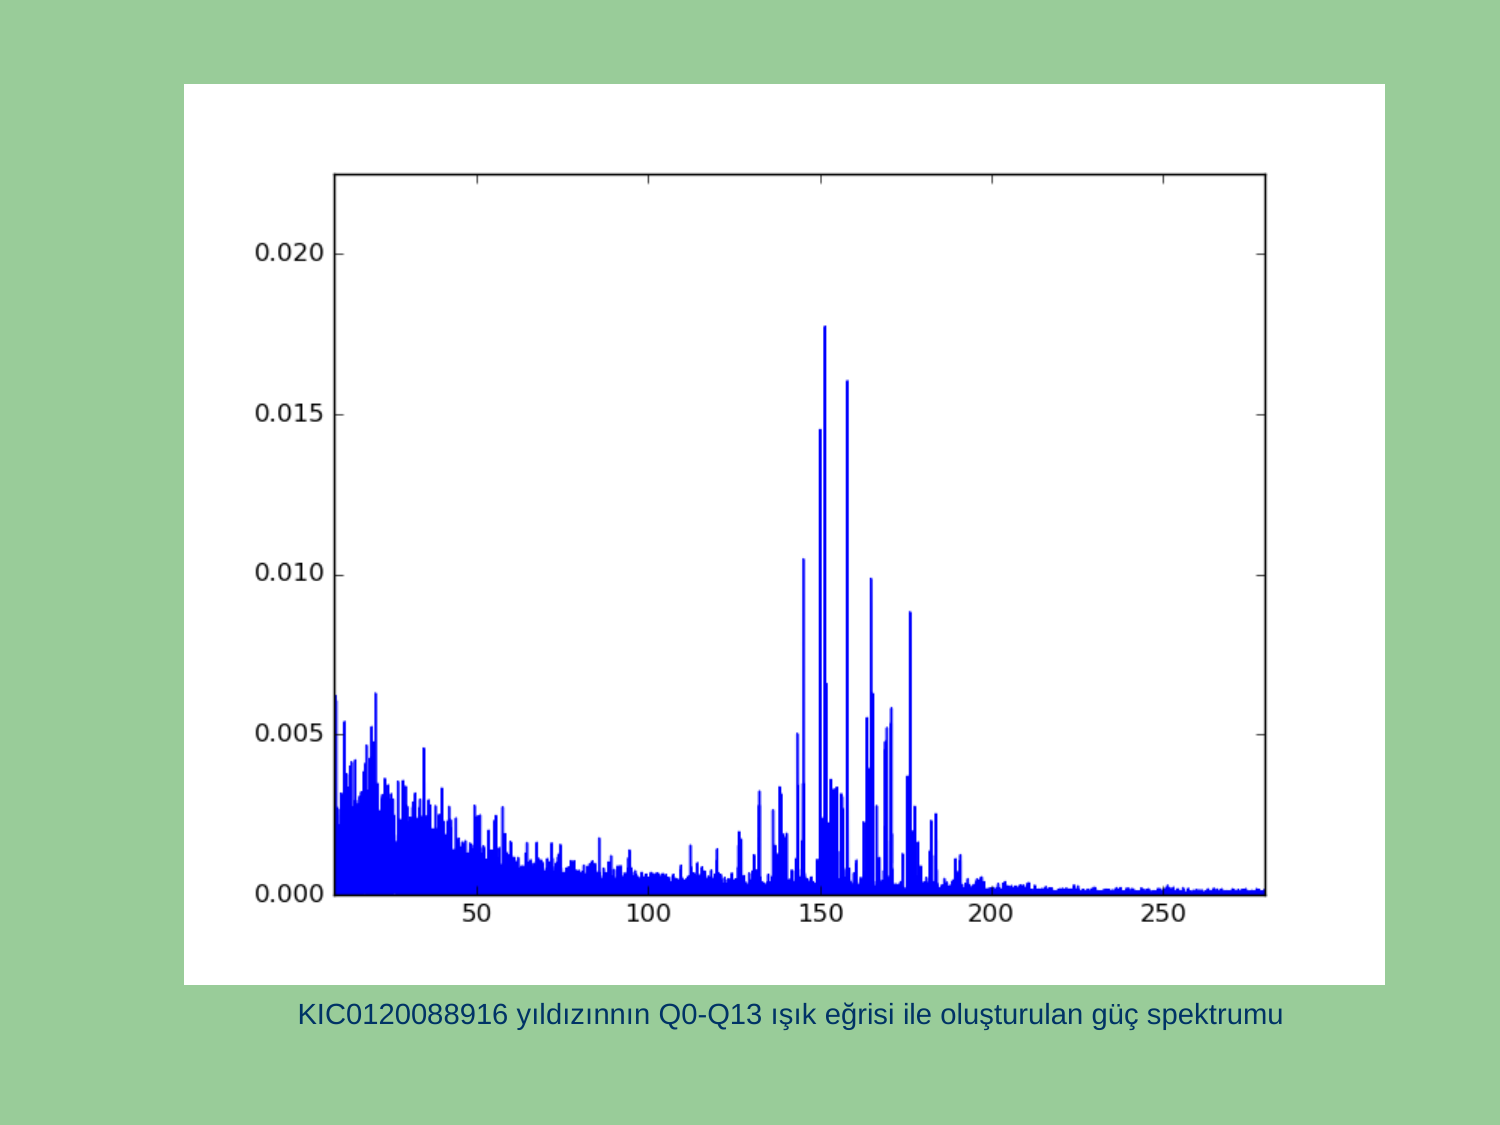

KIC0120088916 yıldızınnın Q0-Q13 ışık eğrisi ile oluşturulan güç spektrumu